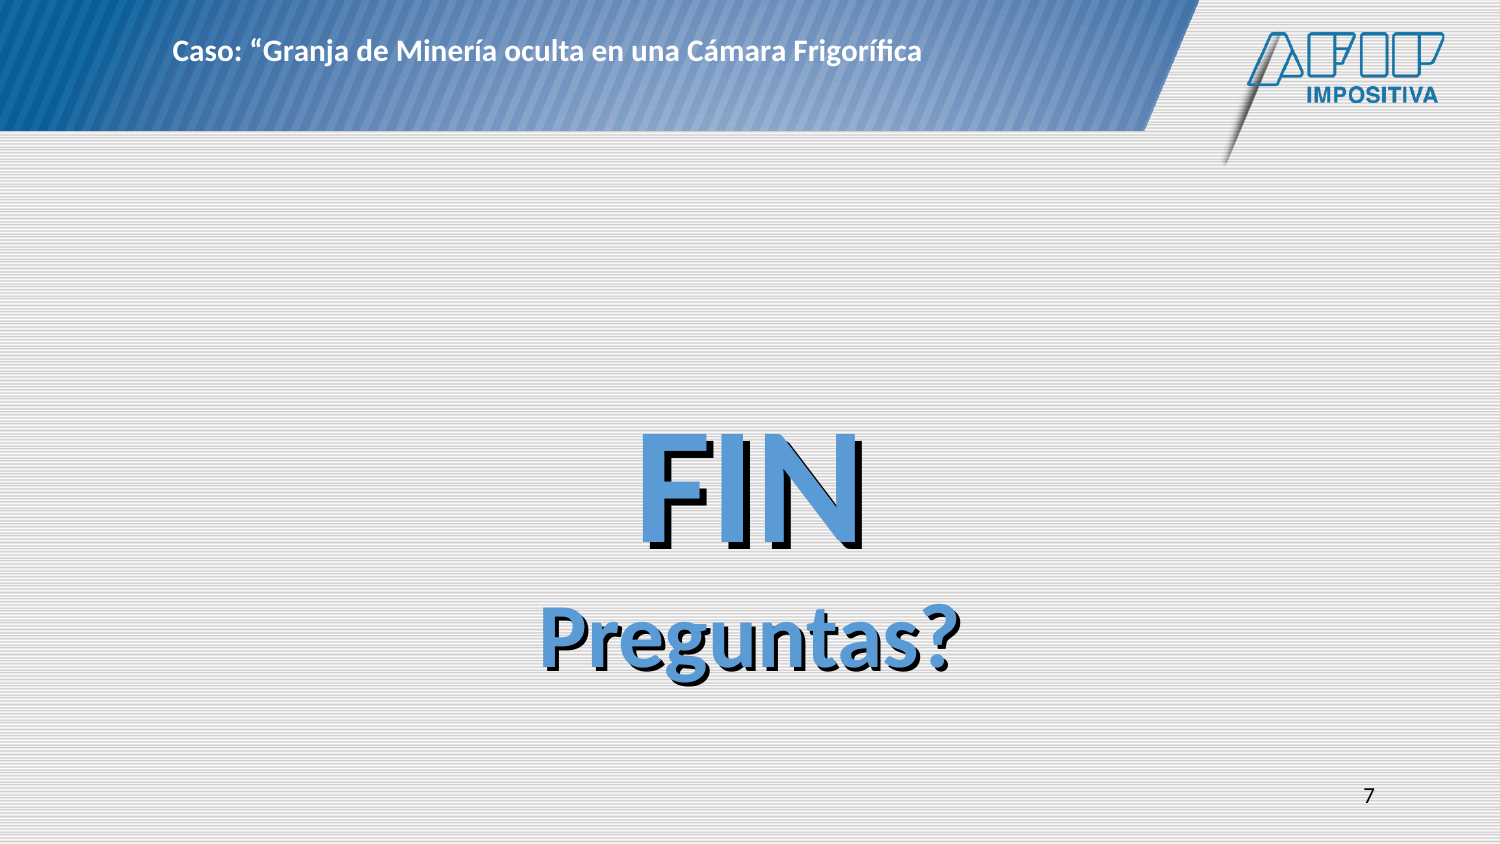

Caso: “Granja de Minería oculta en una Cámara Frigorífica
FIN
Preguntas?